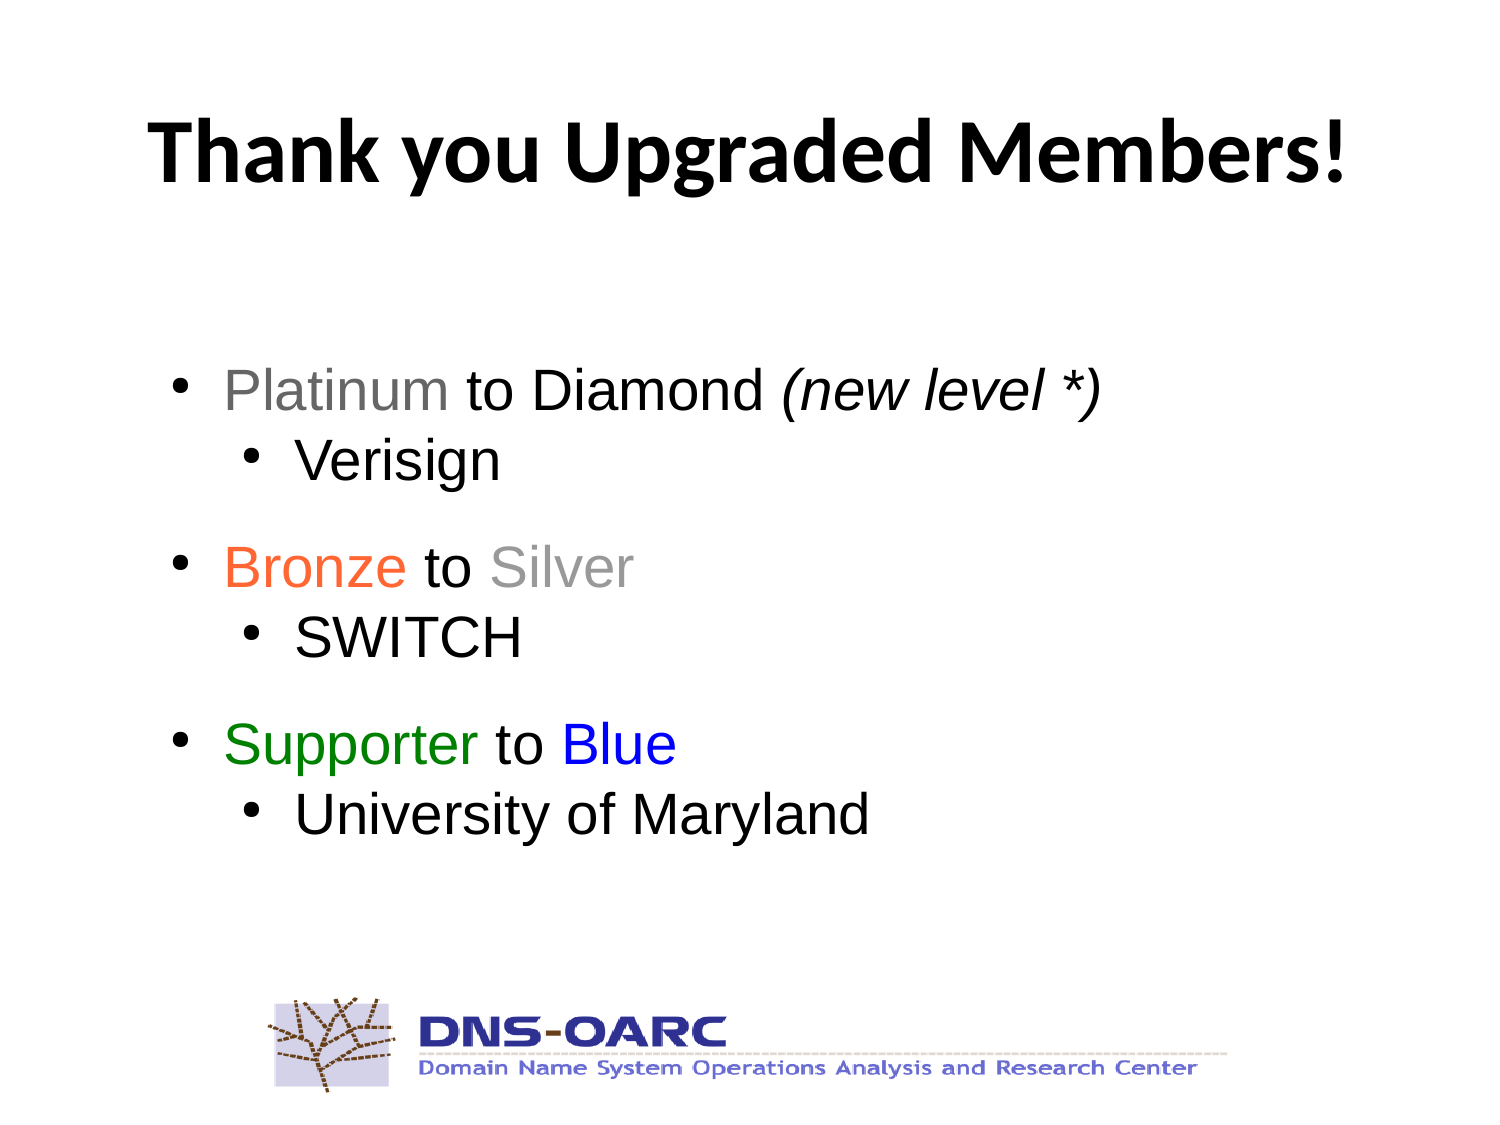

# Thank you Upgraded Members!
Platinum to Diamond (new level *)
Verisign
Bronze to Silver
SWITCH
Supporter to Blue
University of Maryland